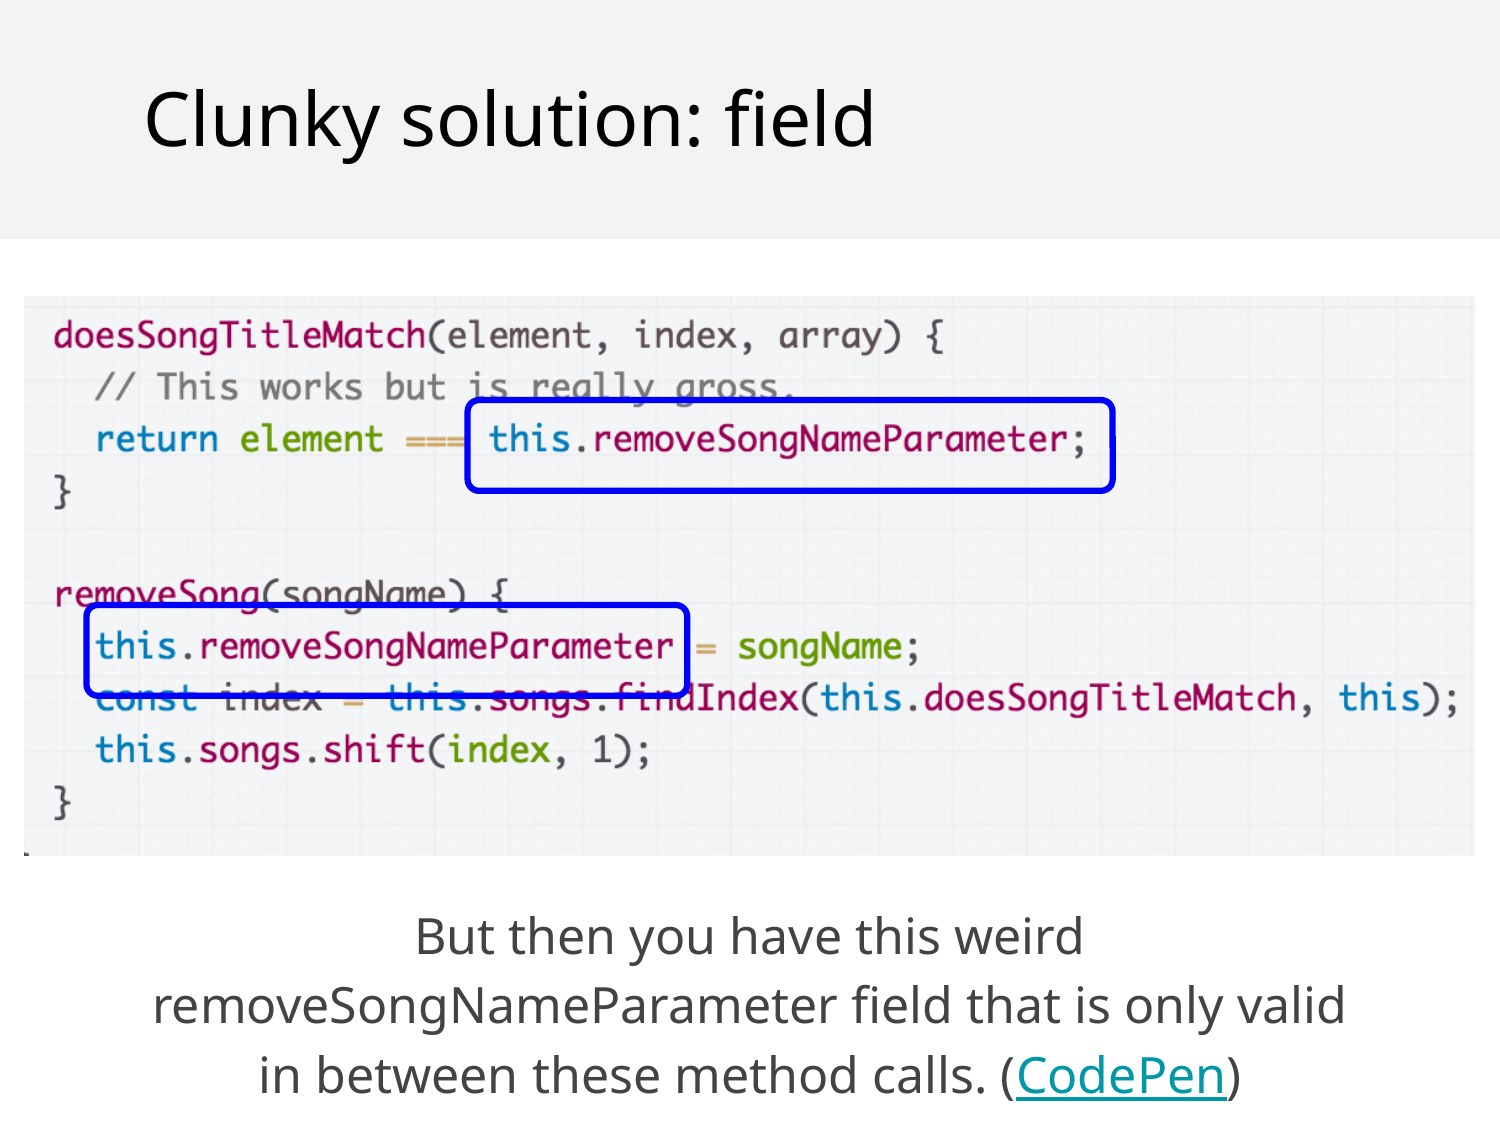

# Clunky solution: field
But then you have this weird removeSongNameParameter field that is only valid in between these method calls. (CodePen)